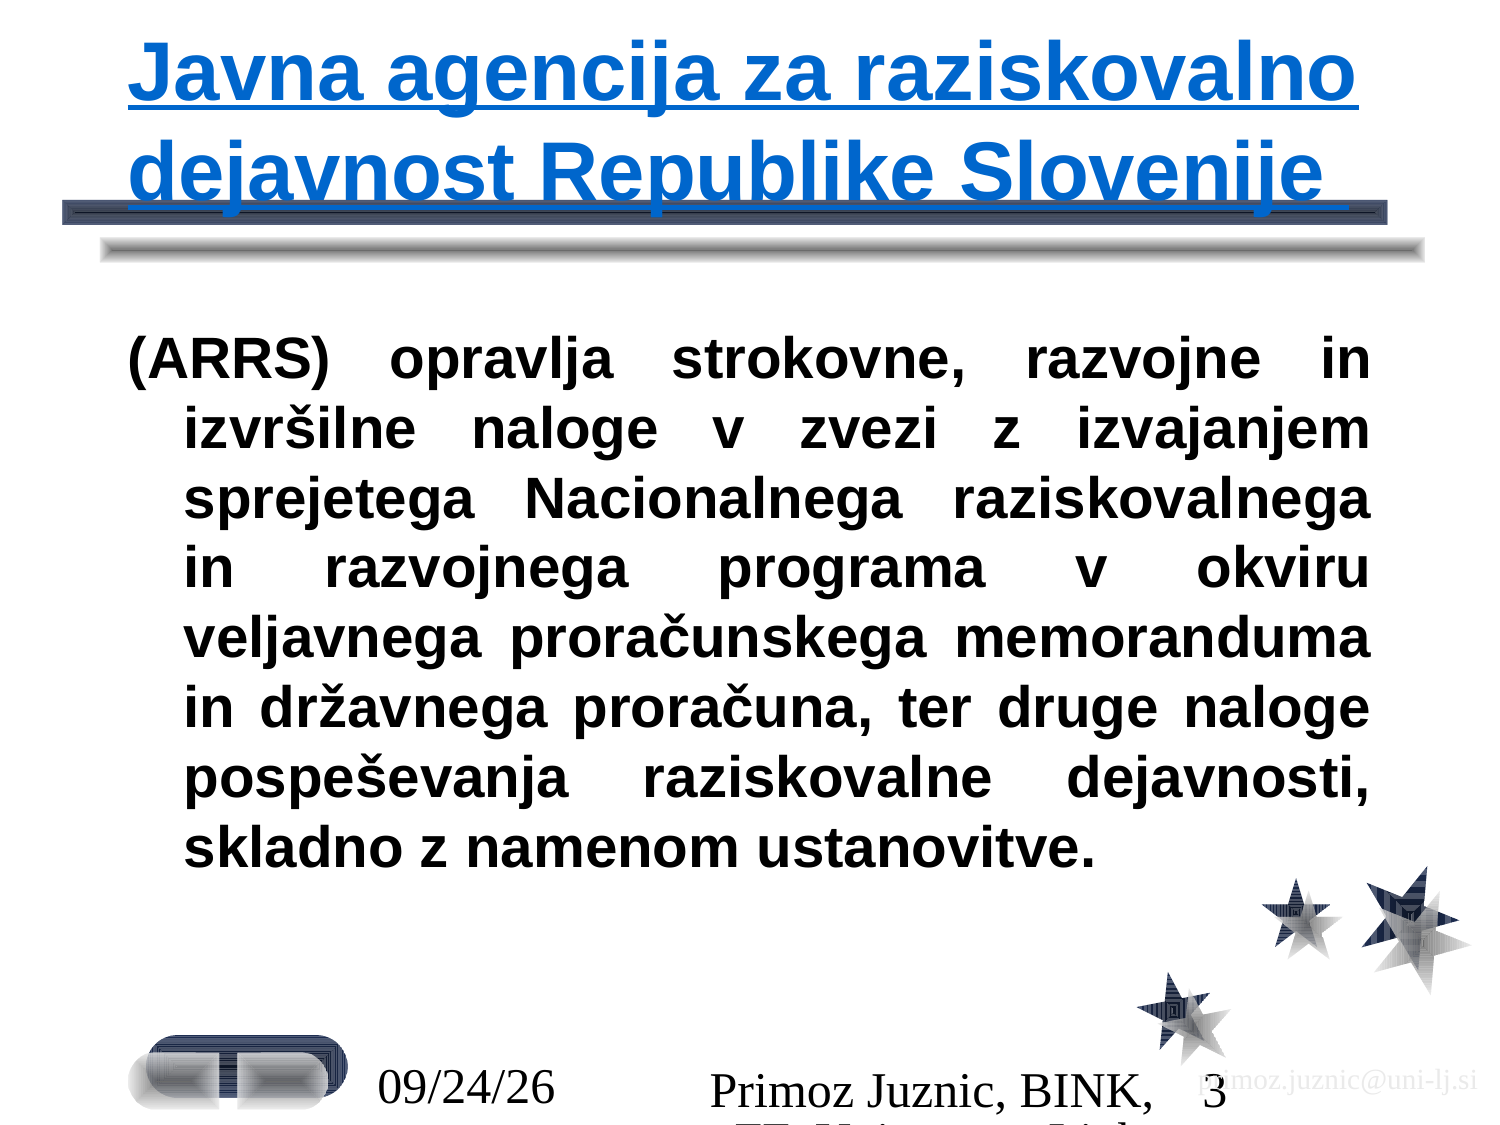

# Javna agencija za raziskovalno dejavnost Republike Slovenije
(ARRS) opravlja strokovne, razvojne in izvršilne naloge v zvezi z izvajanjem sprejetega Nacionalnega raziskovalnega in razvojnega programa v okviru veljavnega proračunskega memoranduma in državnega proračuna, ter druge naloge pospeševanja raziskovalne dejavnosti, skladno z namenom ustanovitve.
Primoz Juznic, BINK, FF, Univerza v Ljubljani
3